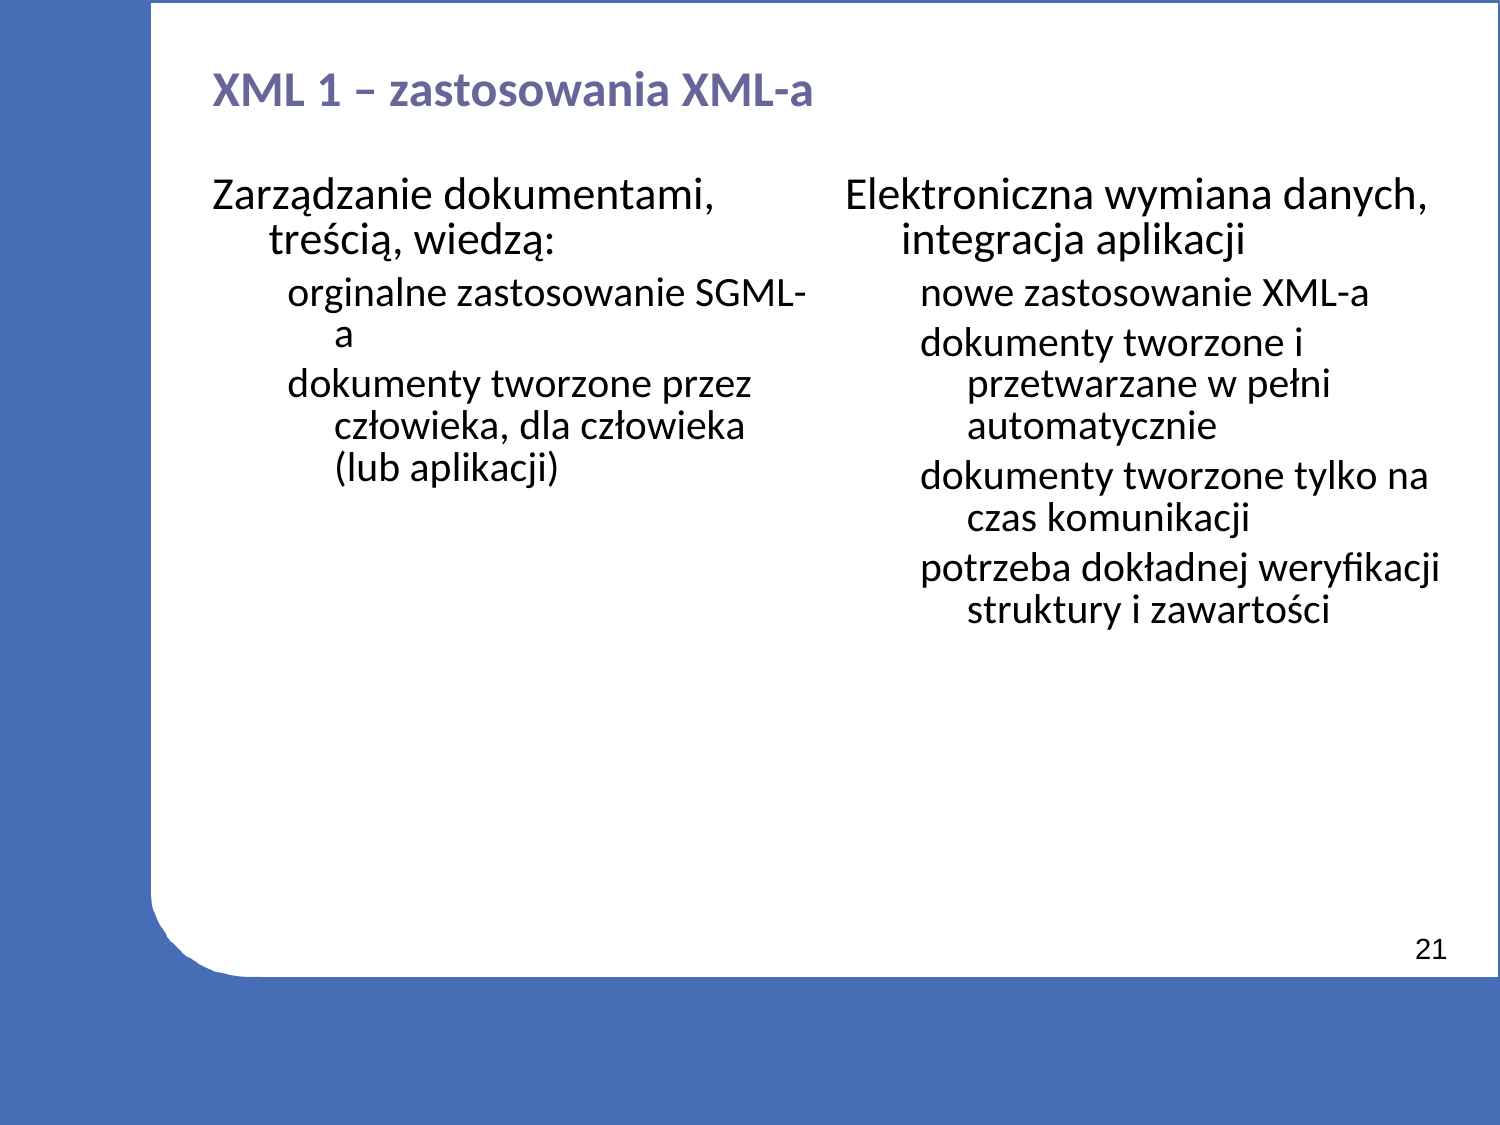

# XML 1 – zastosowania XML-a
Zarządzanie dokumentami, treścią, wiedzą:
orginalne zastosowanie SGML-a
dokumenty tworzone przez człowieka, dla człowieka (lub aplikacji)
Elektroniczna wymiana danych, integracja aplikacji
nowe zastosowanie XML-a
dokumenty tworzone i przetwarzane w pełni automatycznie
dokumenty tworzone tylko na czas komunikacji
potrzeba dokładnej weryfikacji struktury i zawartości
21